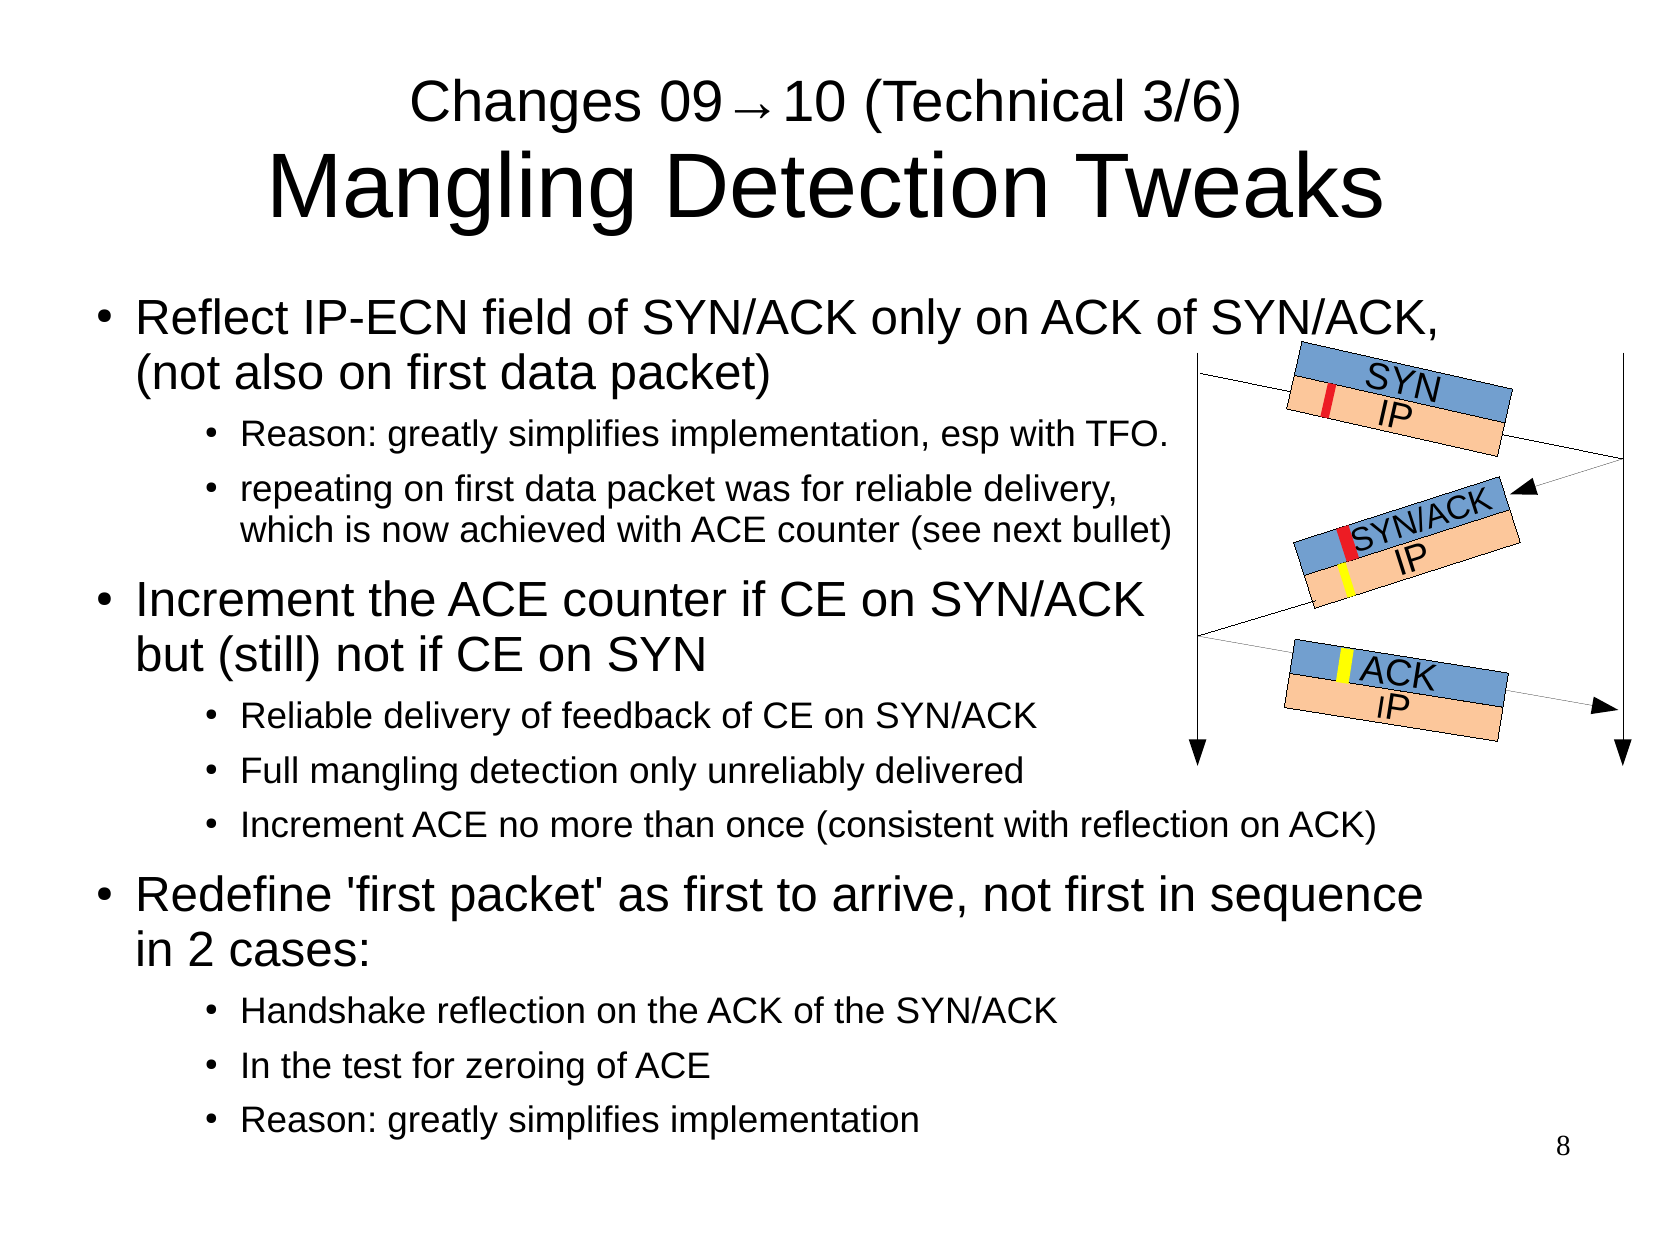

# Changes 09→10 (Technical 3/6) Mangling Detection Tweaks
Reflect IP-ECN field of SYN/ACK only on ACK of SYN/ACK,
(not also on first data packet)
Reason: greatly simplifies implementation, esp with TFO.
repeating on first data packet was for reliable delivery,
which is now achieved with ACE counter (see next bullet)
Increment the ACE counter if CE on SYN/ACK
but (still) not if CE on SYN
Reliable delivery of feedback of CE on SYN/ACK
Full mangling detection only unreliably delivered
Increment ACE no more than once (consistent with reflection on ACK)
Redefine 'first packet' as first to arrive, not first in sequence
in 2 cases:
Handshake reflection on the ACK of the SYN/ACK
In the test for zeroing of ACE
Reason: greatly simplifies implementation
SYN
IP
SYN/ACK
IP
ACK
IP
8